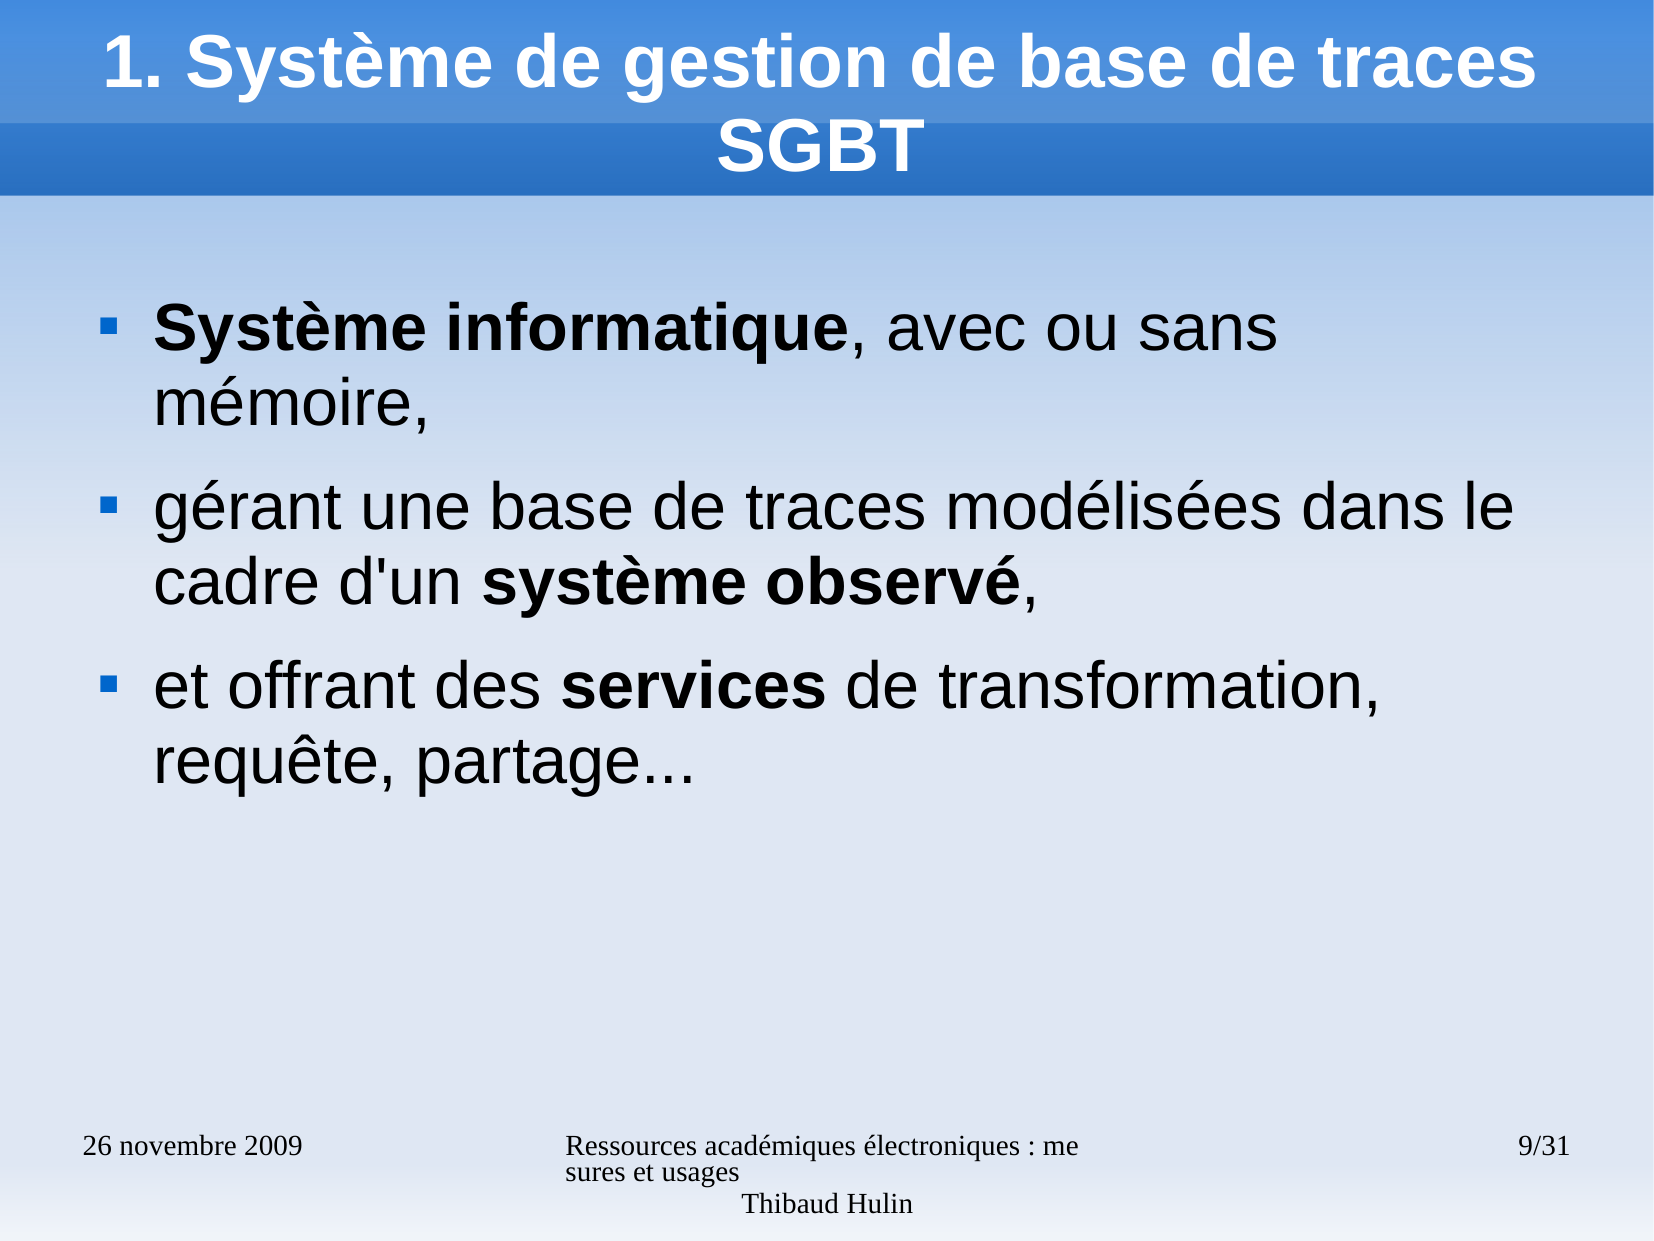

# 1. Système de gestion de base de traces SGBT
Système informatique, avec ou sans mémoire,
gérant une base de traces modélisées dans le cadre d'un système observé,
et offrant des services de transformation, requête, partage...
26 novembre 2009
Ressources académiques électroniques : mesures et usages
9